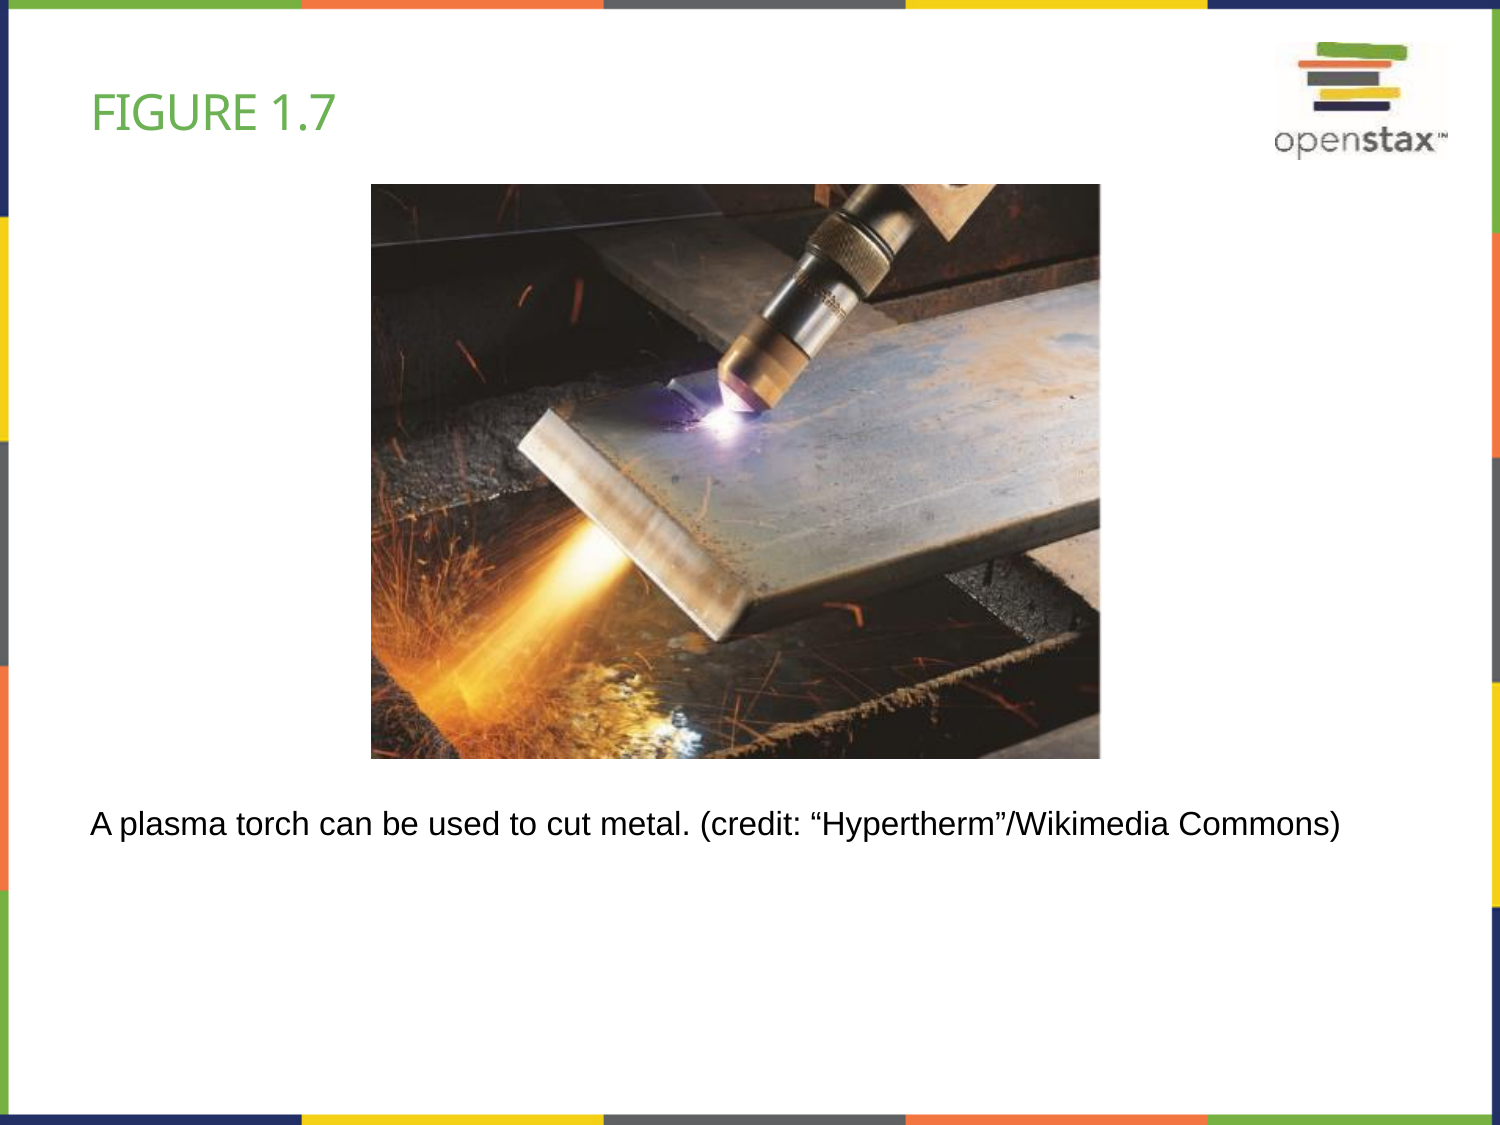

# Figure 1.7
A plasma torch can be used to cut metal. (credit: “Hypertherm”/Wikimedia Commons)